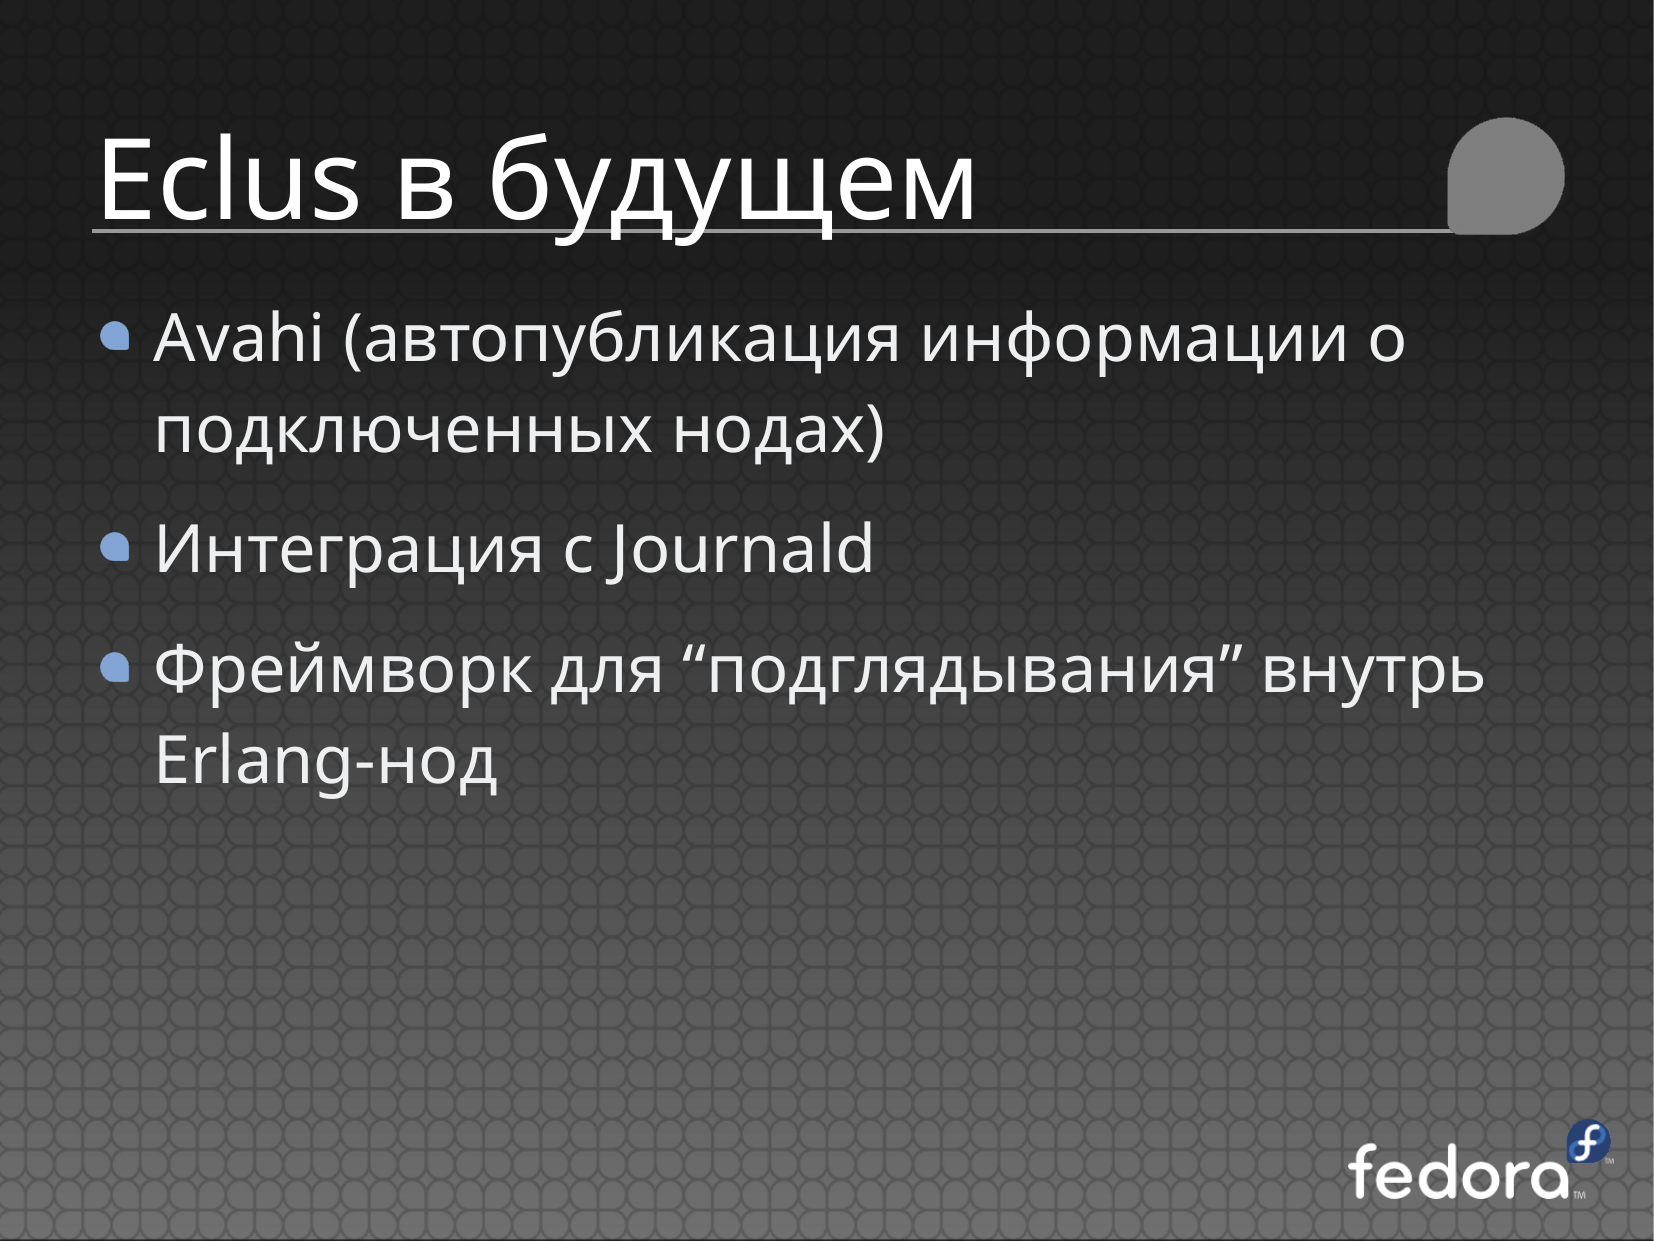

Eclus в будущем
# Avahi (автопубликация информации о подключенных нодах)
Интеграция с Journald
Фреймворк для “подглядывания” внутрь Erlang-нод